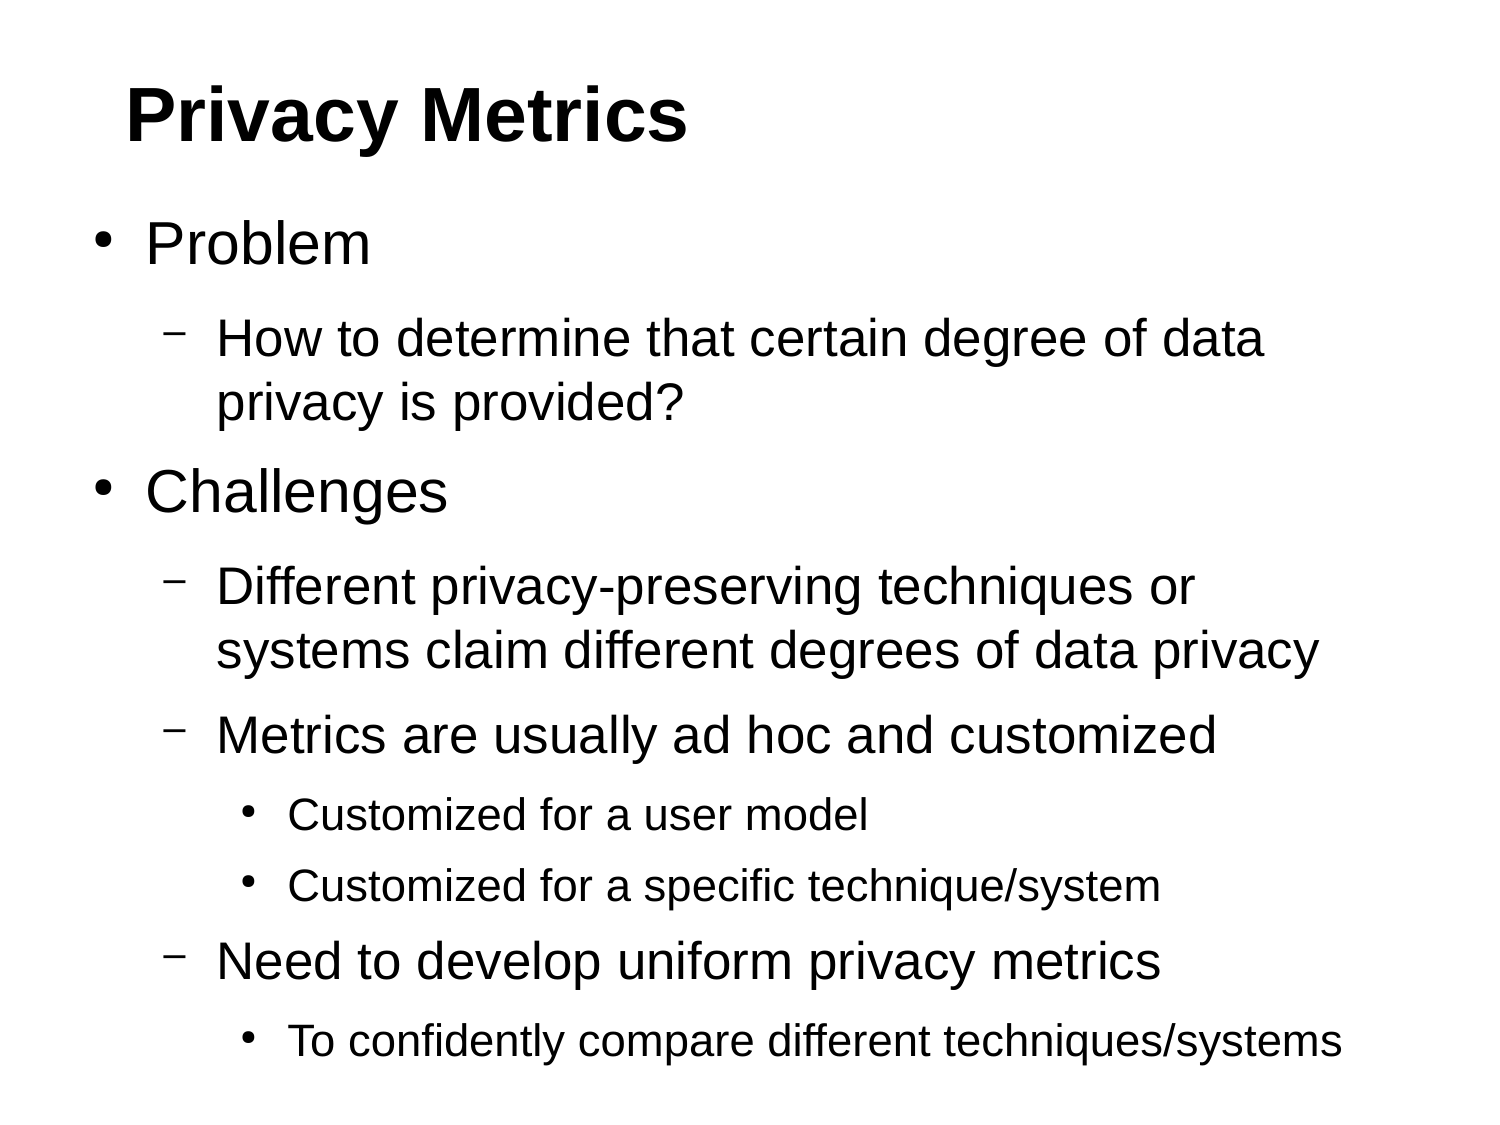

# Privacy Metrics
Problem
How to determine that certain degree of data privacy is provided?
Challenges
Different privacy-preserving techniques or systems claim different degrees of data privacy
Metrics are usually ad hoc and customized
Customized for a user model
Customized for a specific technique/system
Need to develop uniform privacy metrics
To confidently compare different techniques/systems